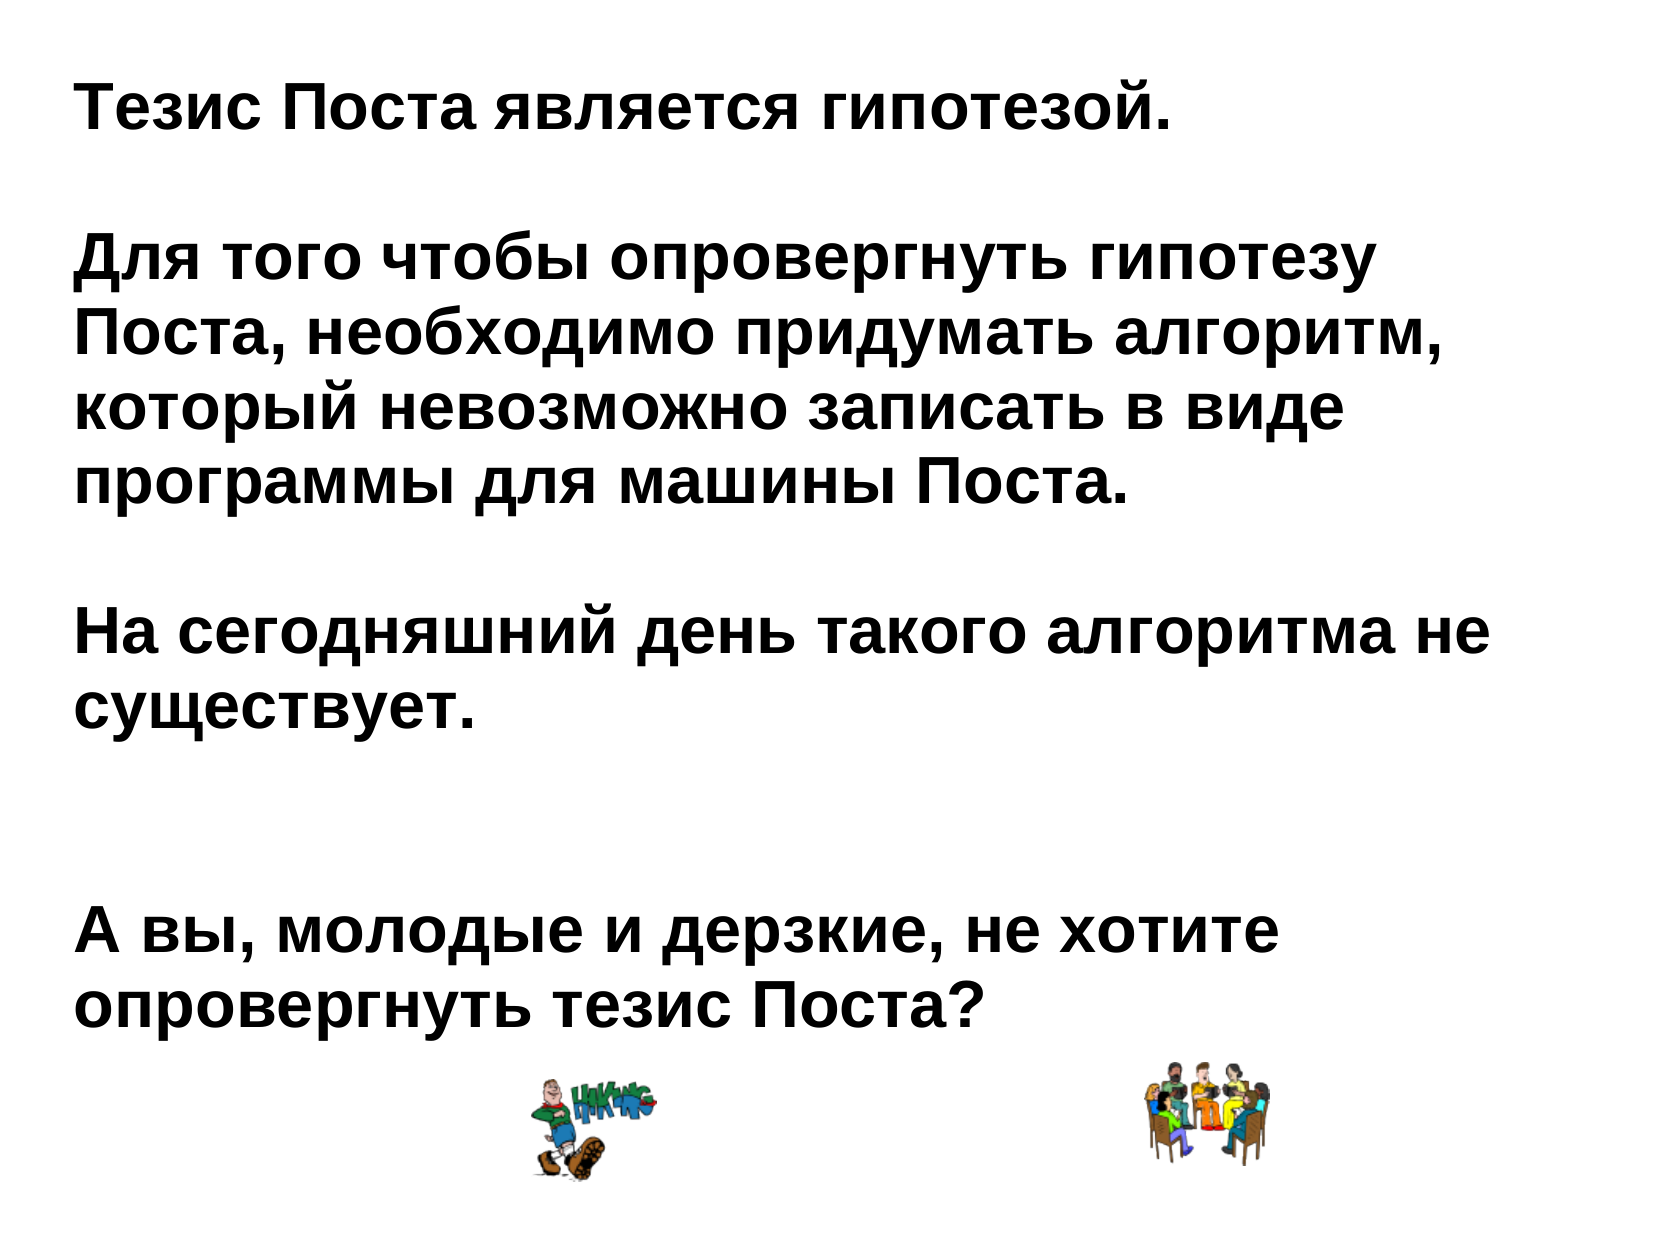

Тезис Поста является гипотезой.
Для того чтобы опровергнуть гипотезу Поста, необходимо придумать алгоритм, который невозможно записать в виде программы для машины Поста.
На сегодняшний день такого алгоритма не существует.
А вы, молодые и дерзкие, не хотите опровергнуть тезис Поста?